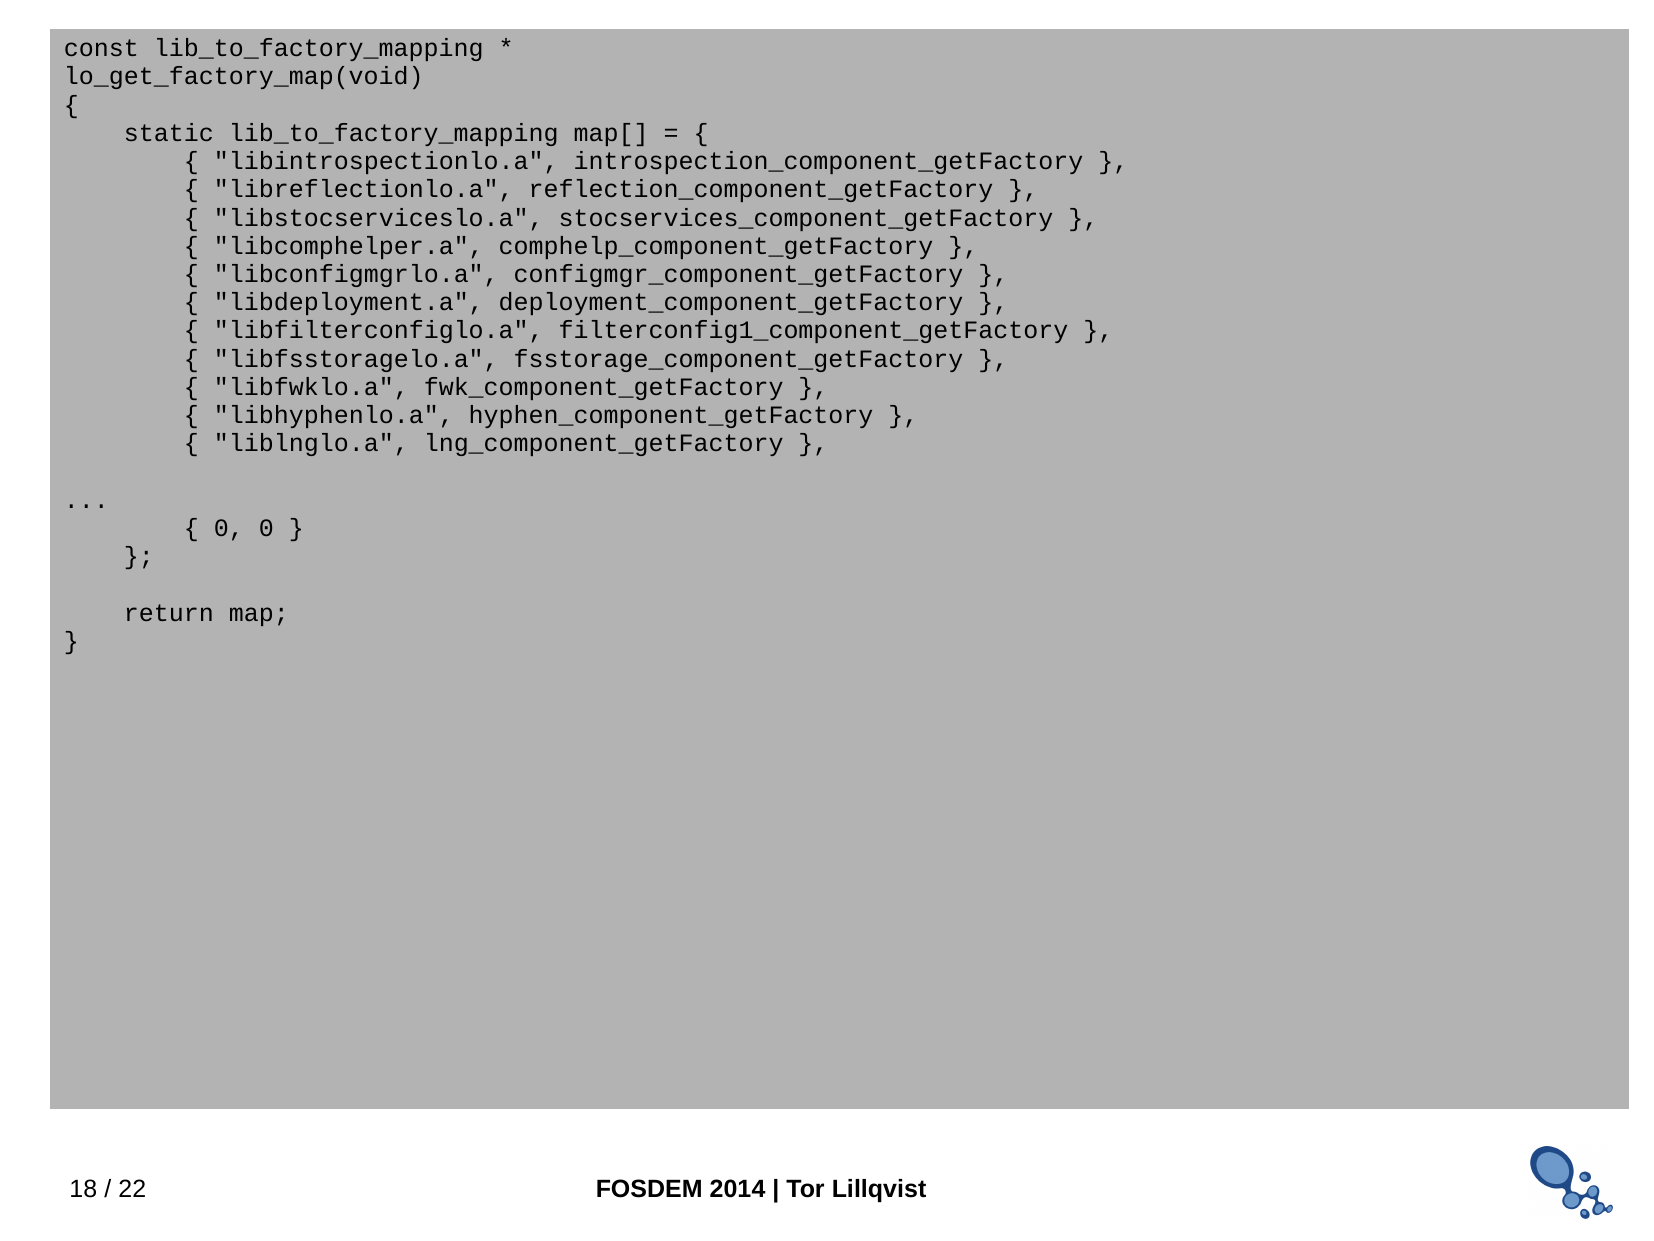

| const lib\_to\_factory\_mapping \* lo\_get\_factory\_map(void) { static lib\_to\_factory\_mapping map[] = { { "libintrospectionlo.a", introspection\_component\_getFactory }, { "libreflectionlo.a", reflection\_component\_getFactory }, { "libstocserviceslo.a", stocservices\_component\_getFactory }, { "libcomphelper.a", comphelp\_component\_getFactory }, { "libconfigmgrlo.a", configmgr\_component\_getFactory }, { "libdeployment.a", deployment\_component\_getFactory }, { "libfilterconfiglo.a", filterconfig1\_component\_getFactory }, { "libfsstoragelo.a", fsstorage\_component\_getFactory }, { "libfwklo.a", fwk\_component\_getFactory }, { "libhyphenlo.a", hyphen\_component\_getFactory }, { "liblnglo.a", lng\_component\_getFactory }, ... { 0, 0 } }; return map; } |
| --- |